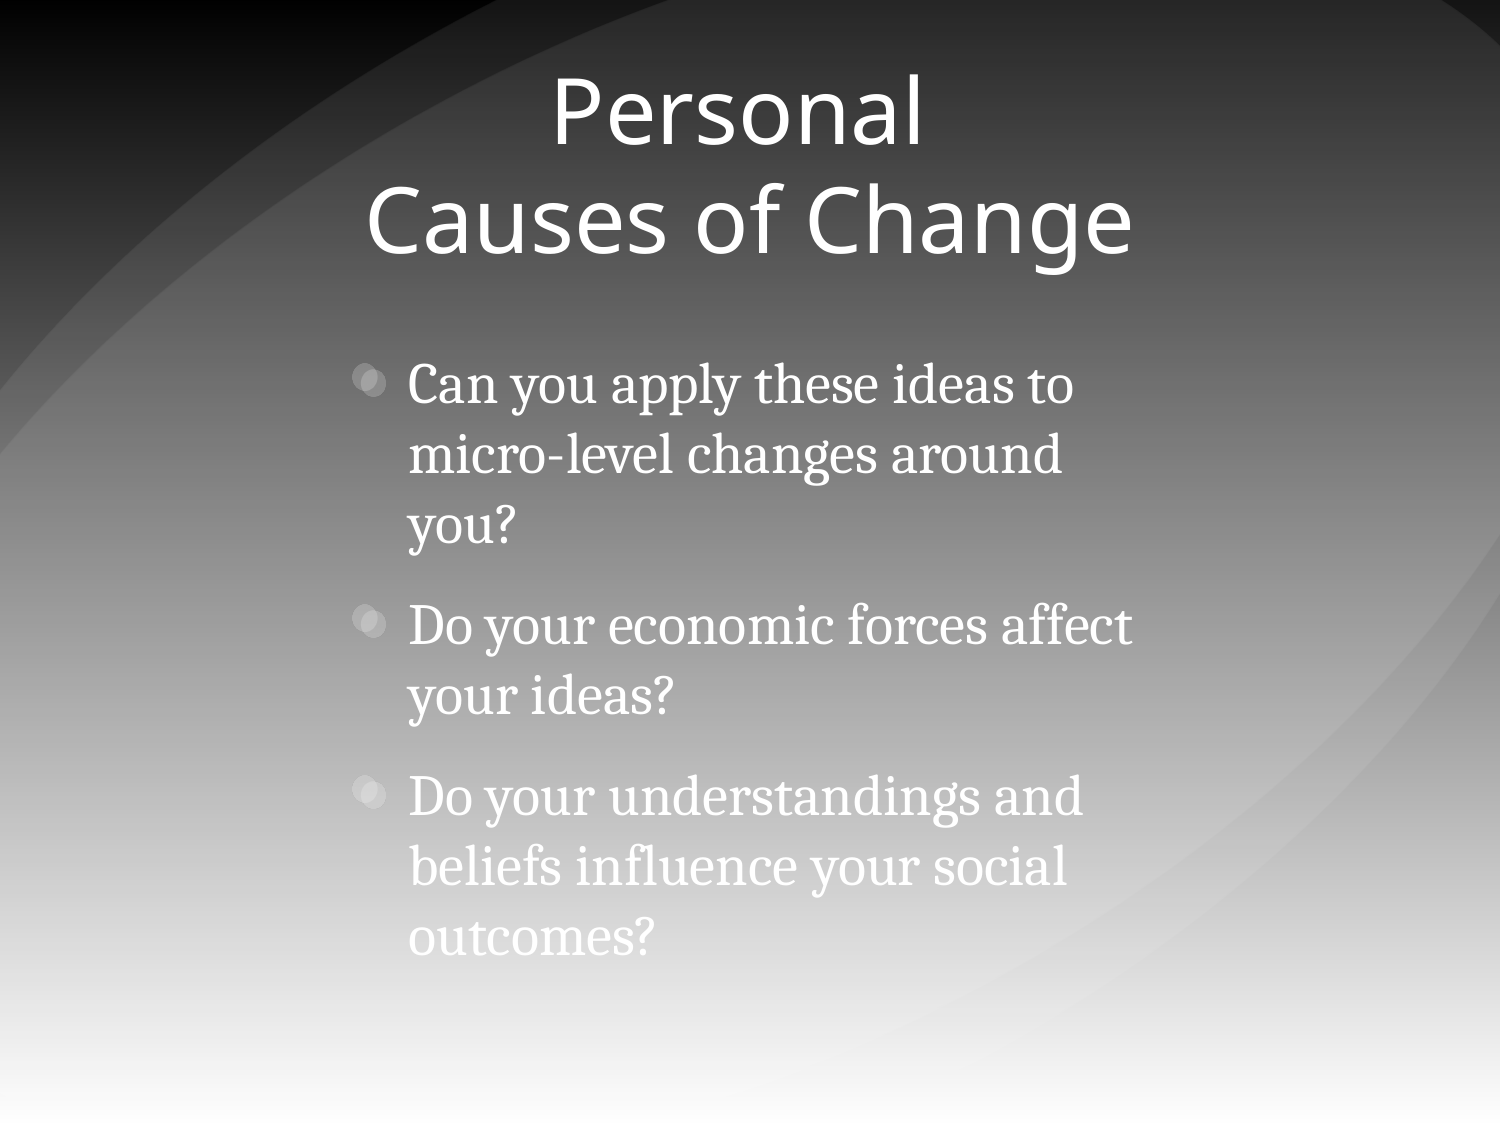

# Personal Causes of Change
Can you apply these ideas to micro-level changes around you?
Do your economic forces affect your ideas?
Do your understandings and beliefs influence your social outcomes?